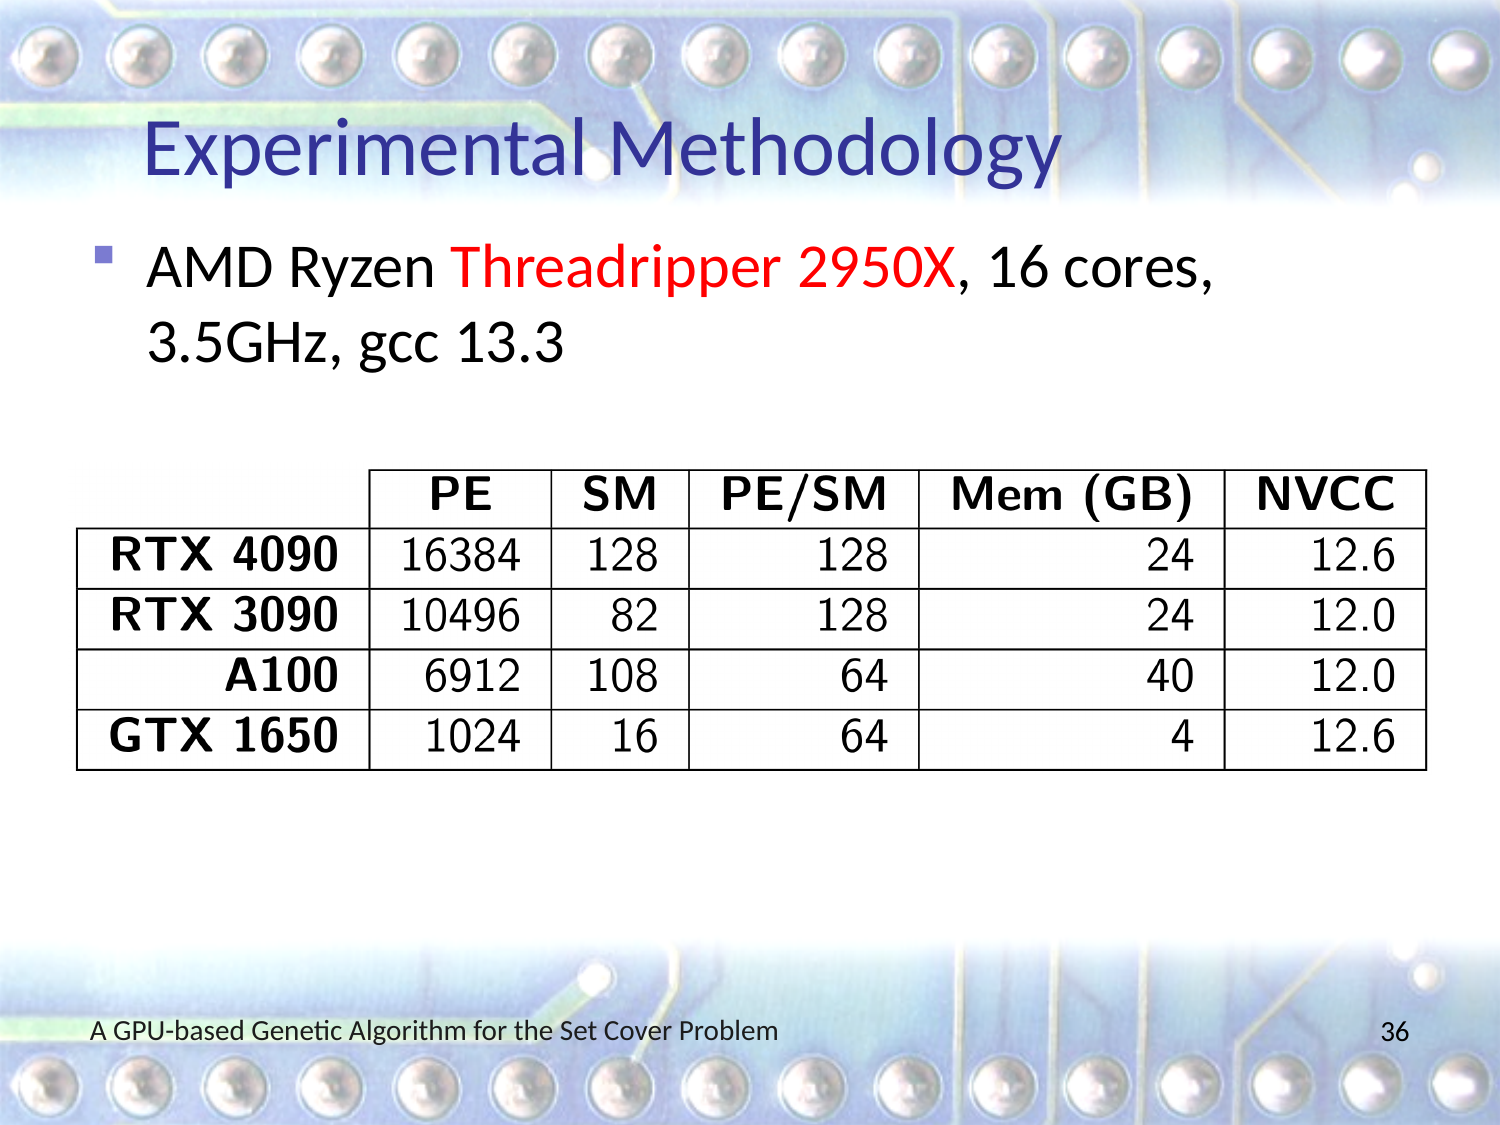

Experimental Methodology
# AMD Ryzen Threadripper 2950X, 16 cores, 3.5GHz, gcc 13.3
A GPU-based Genetic Algorithm for the Set Cover Problem
36